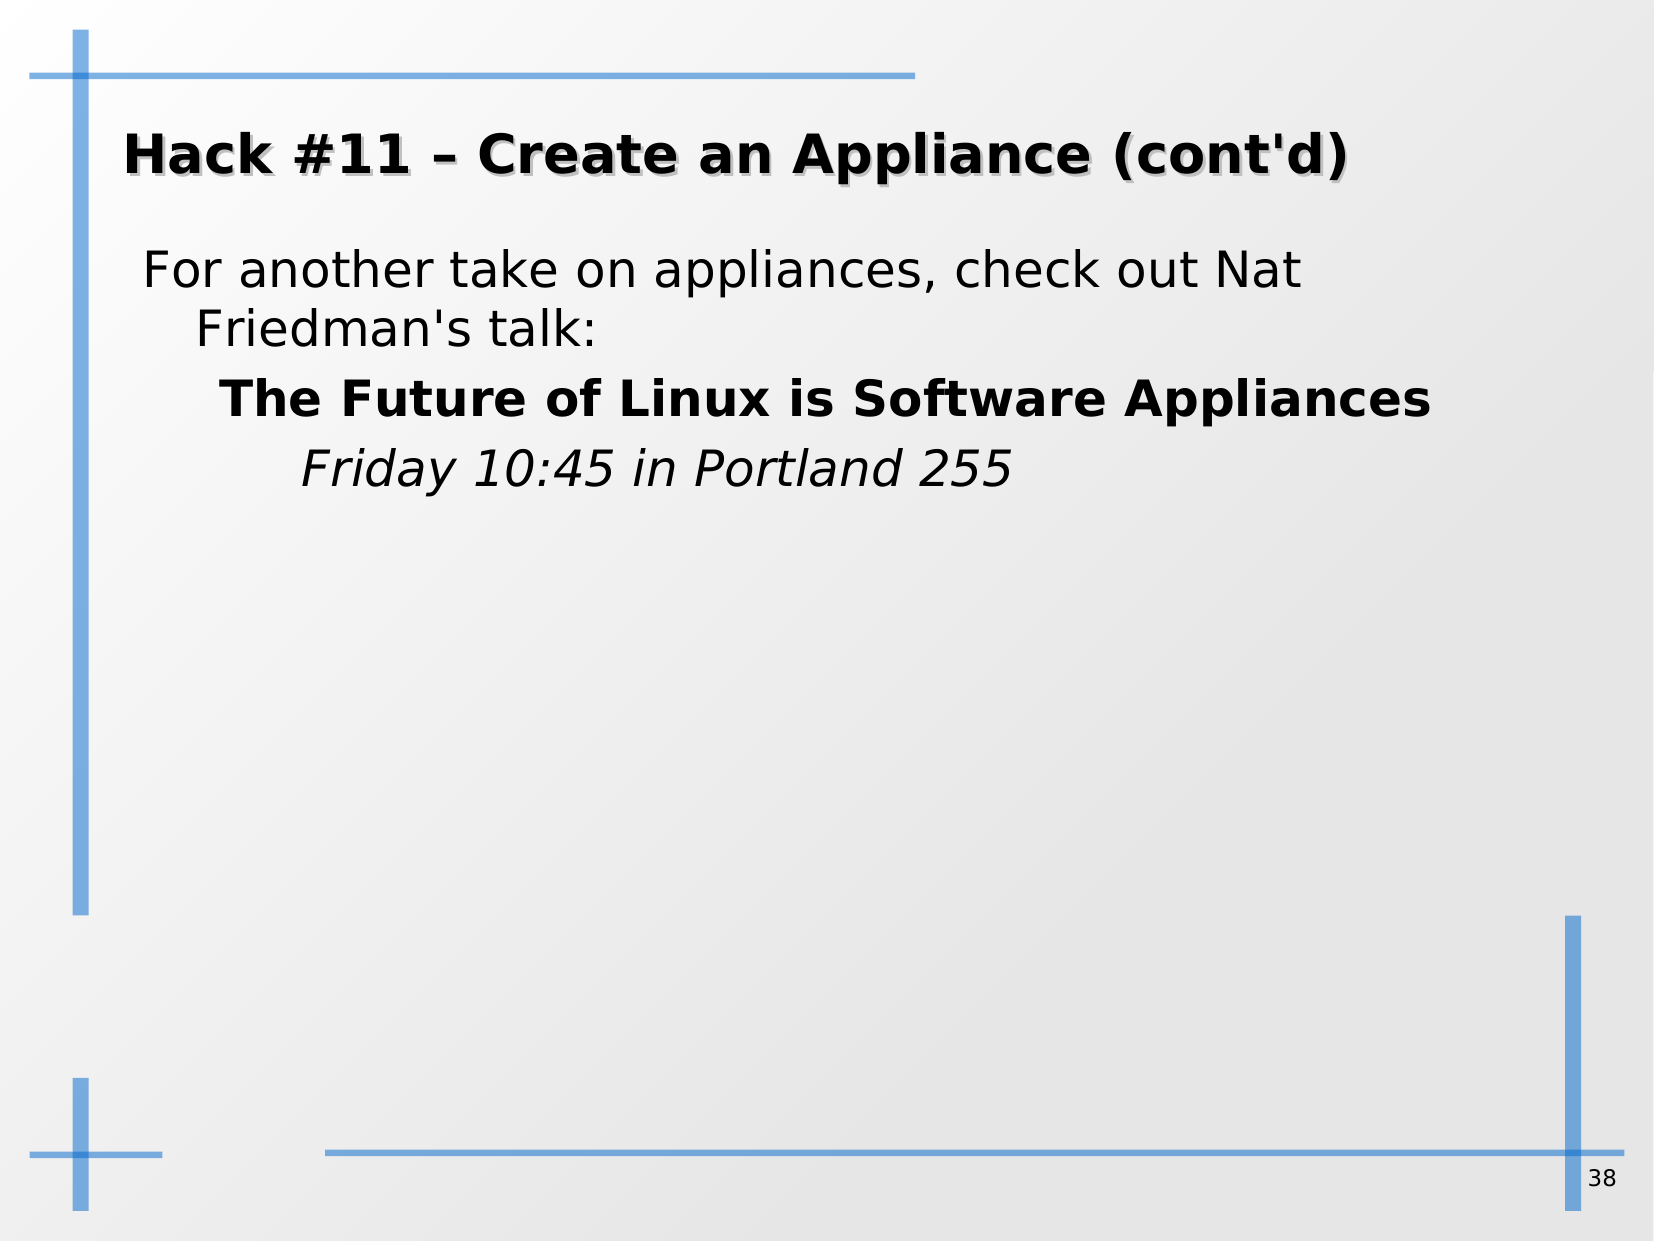

# Hack #11 – Create an Appliance (cont'd)
For another take on appliances, check out Nat Friedman's talk:
The Future of Linux is Software Appliances
Friday 10:45 in Portland 255